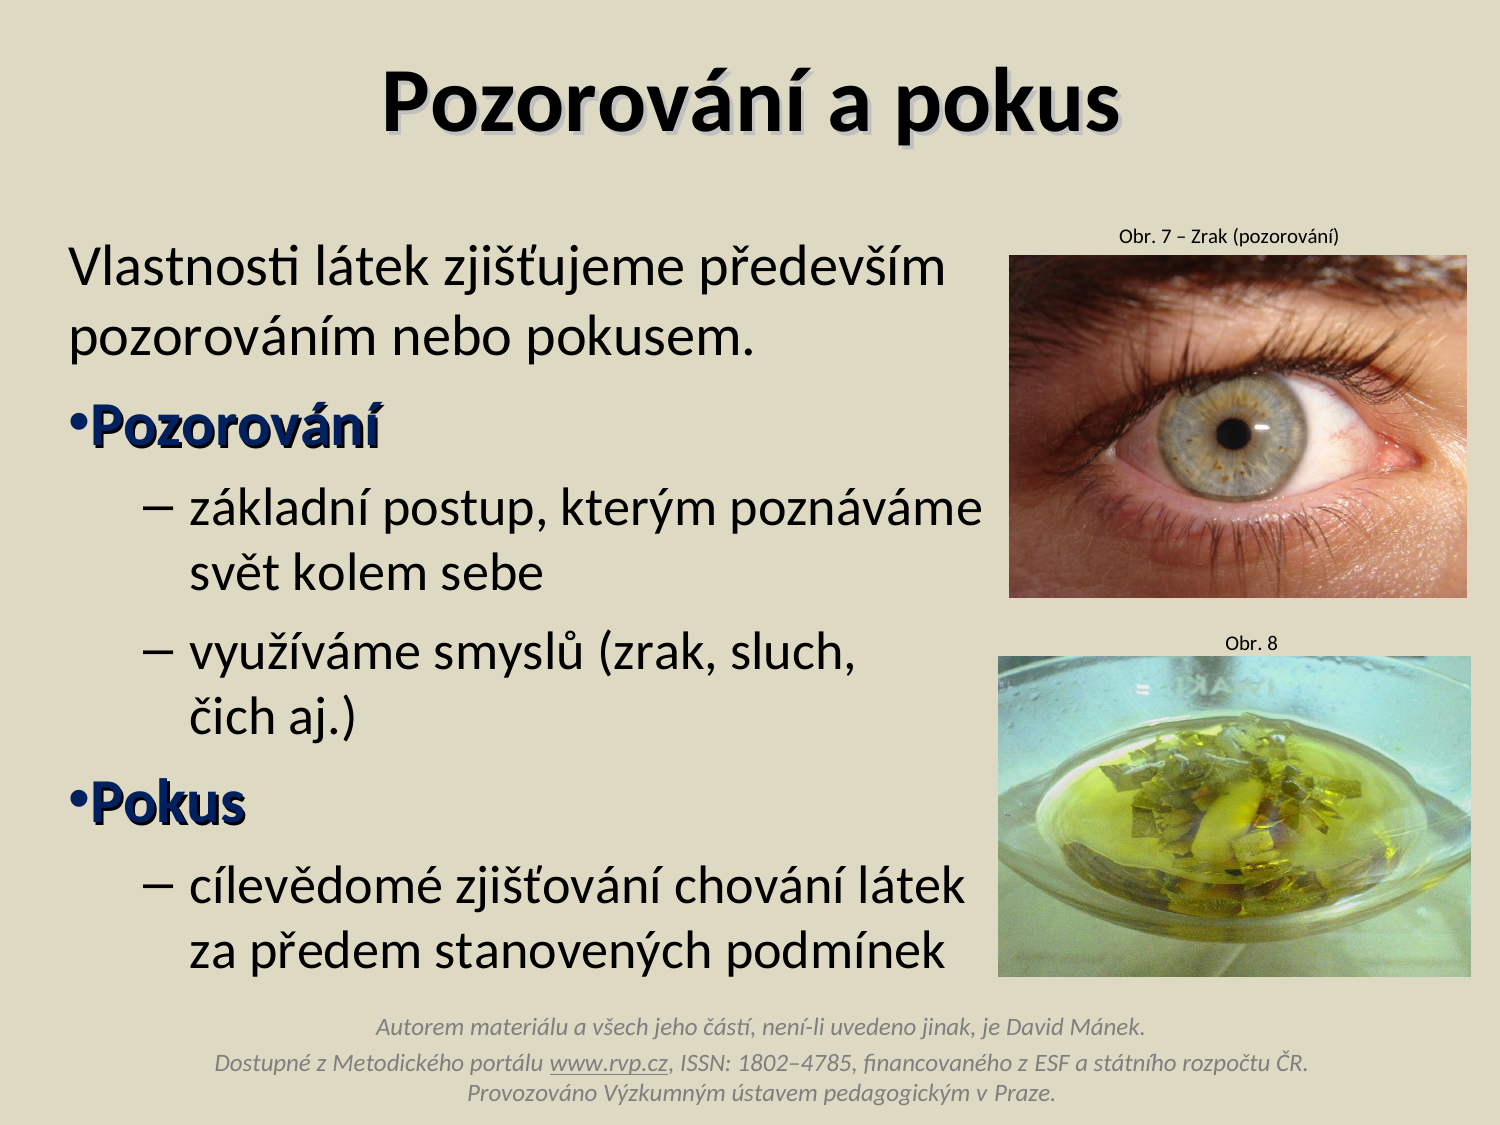

# Pozorování a pokus
Obr. 7 – Zrak (pozorování)
Vlastnosti látek zjišťujeme především pozorováním nebo pokusem.
Pozorování
základní postup, kterým poznáváme svět kolem sebe
využíváme smyslů (zrak, sluch,
čich aj.)
Pokus
cílevědomé zjišťování chování látek za předem stanovených podmínek
Obr. 8
Autorem materiálu a všech jeho částí, není-li uvedeno jinak, je David Mánek.
Dostupné z Metodického portálu www.rvp.cz, ISSN: 1802–4785, financovaného z ESF a státního rozpočtu ČR. Provozováno Výzkumným ústavem pedagogickým v Praze.